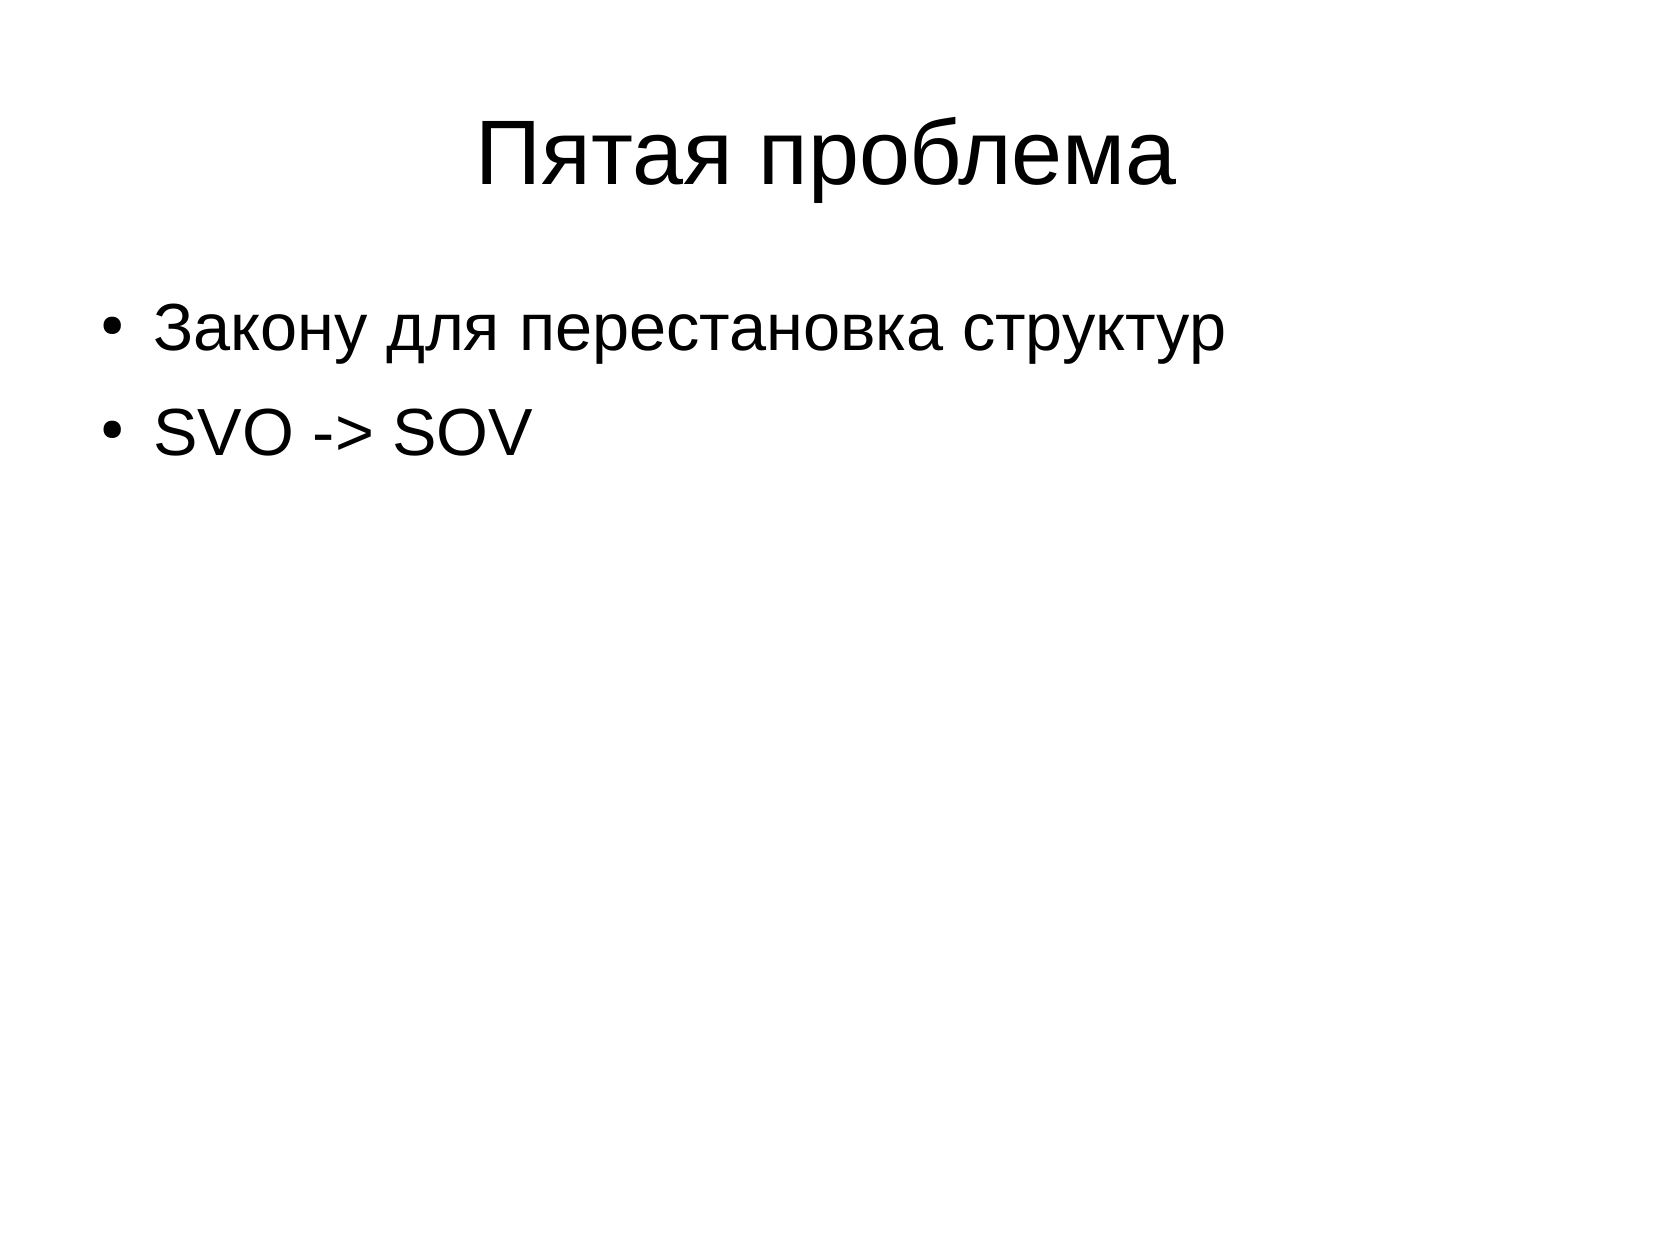

# Пятая проблема
Закону для перестановка структур
SVO -> SOV